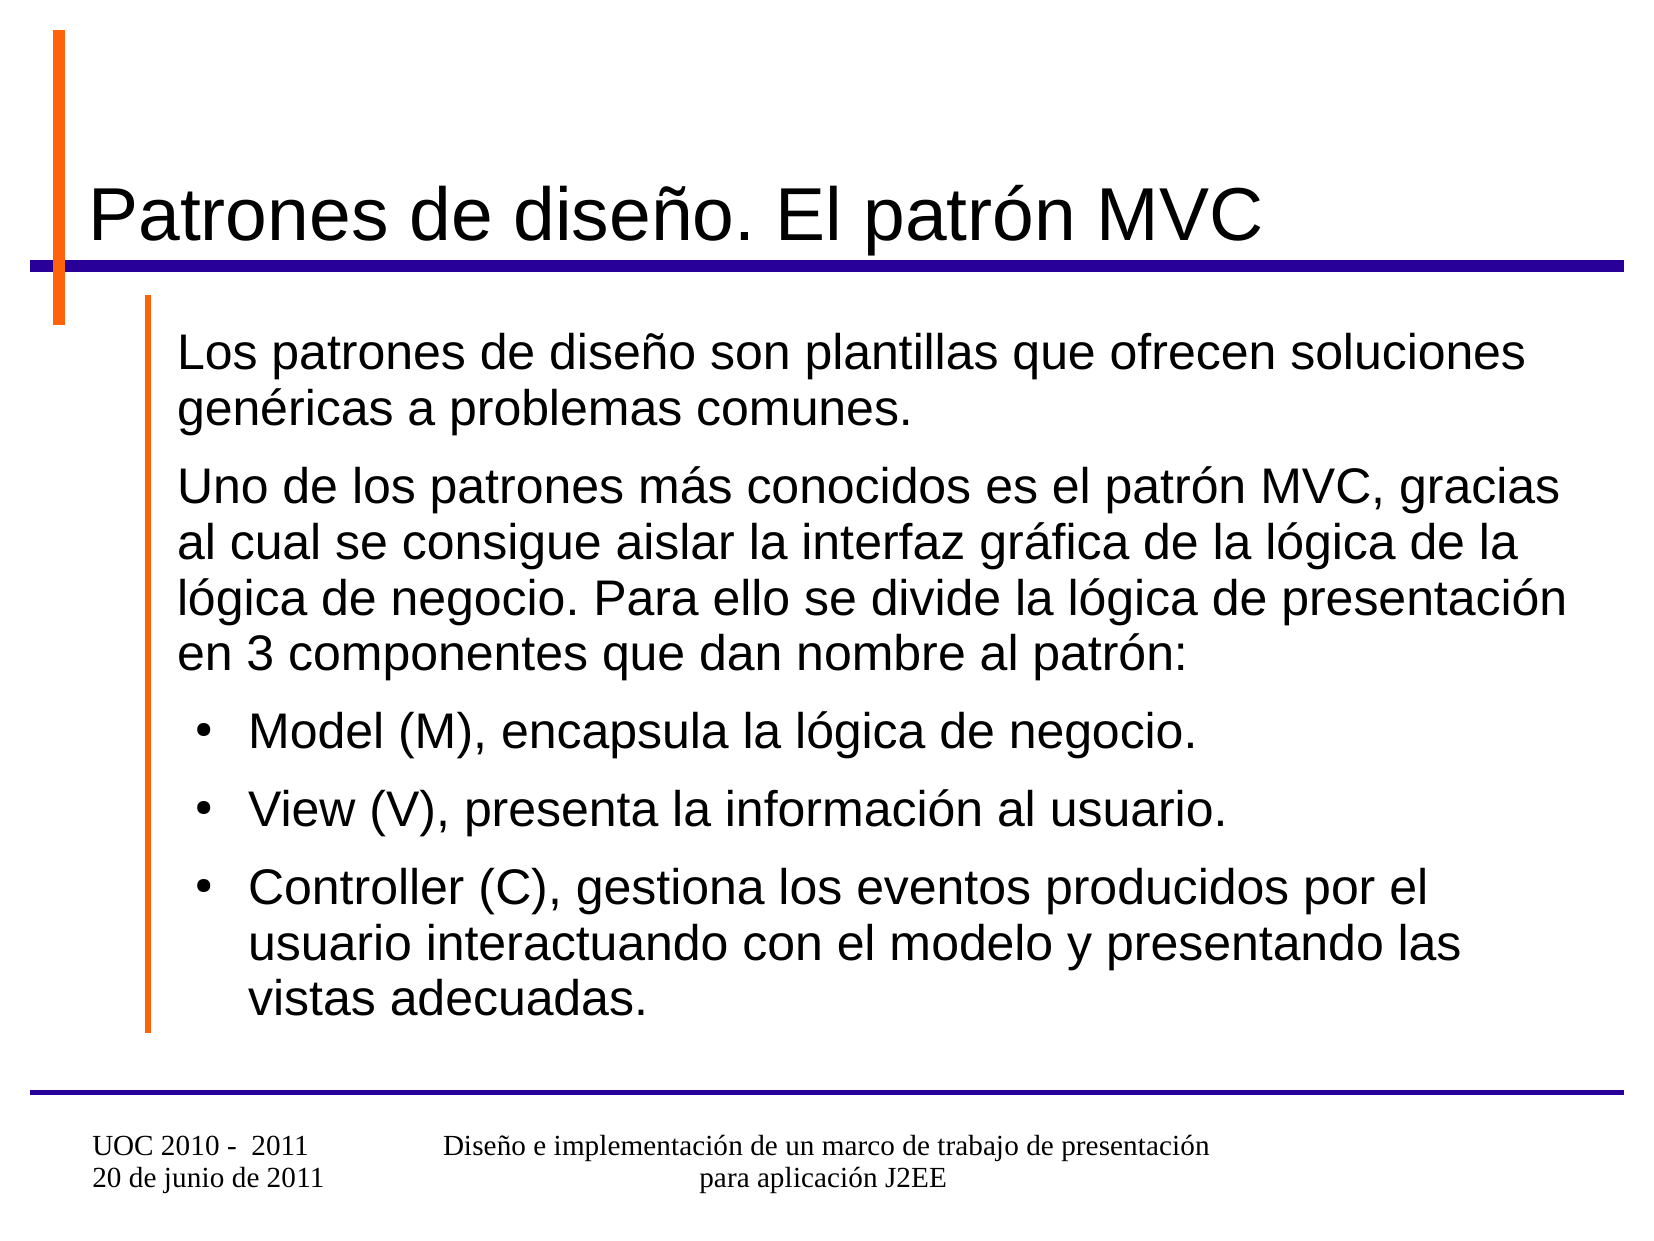

# Patrones de diseño. El patrón MVC
Los patrones de diseño son plantillas que ofrecen soluciones genéricas a problemas comunes.
Uno de los patrones más conocidos es el patrón MVC, gracias al cual se consigue aislar la interfaz gráfica de la lógica de la lógica de negocio. Para ello se divide la lógica de presentación en 3 componentes que dan nombre al patrón:
Model (M), encapsula la lógica de negocio.
View (V), presenta la información al usuario.
Controller (C), gestiona los eventos producidos por el usuario interactuando con el modelo y presentando las vistas adecuadas.